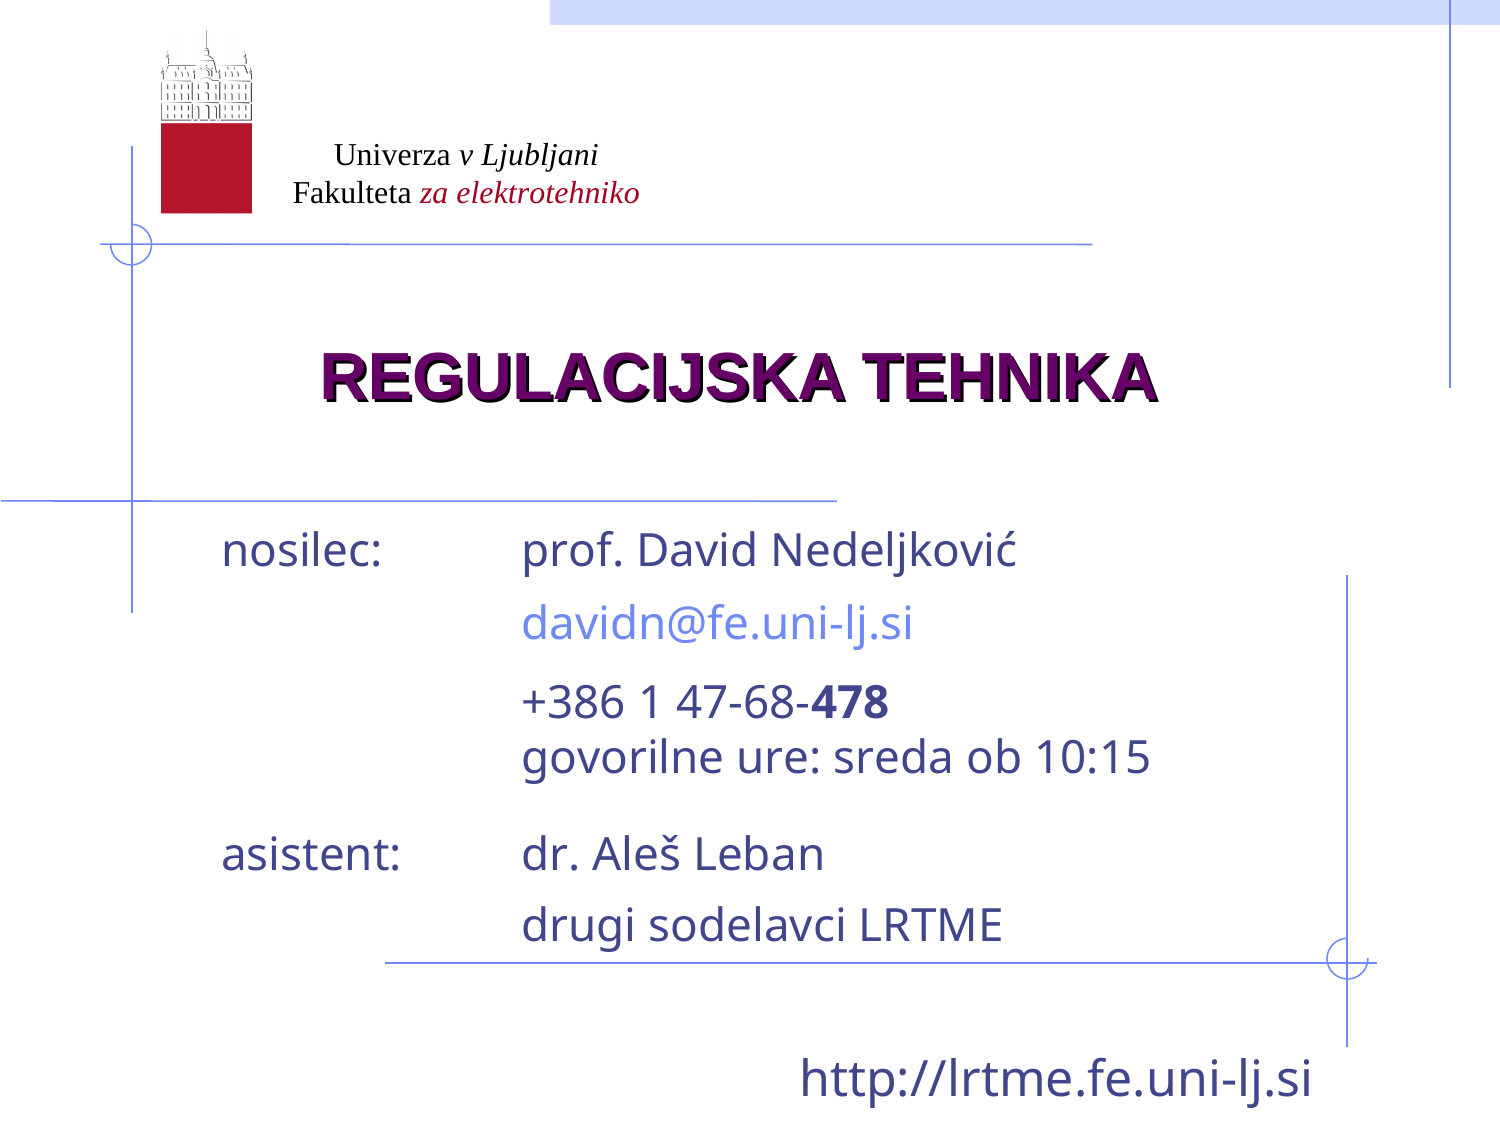

Univerza v Ljubljani
Fakulteta za elektrotehniko
# REGULACIJSKA TEHNIKA
nosilec:	prof. David Nedeljković
		davidn@fe.uni-lj.si
		+386 1 47-68-478
		govorilne ure: sreda ob 10:15
asistent:	dr. Aleš Leban
		drugi sodelavci LRTME
http://lrtme.fe.uni-lj.si